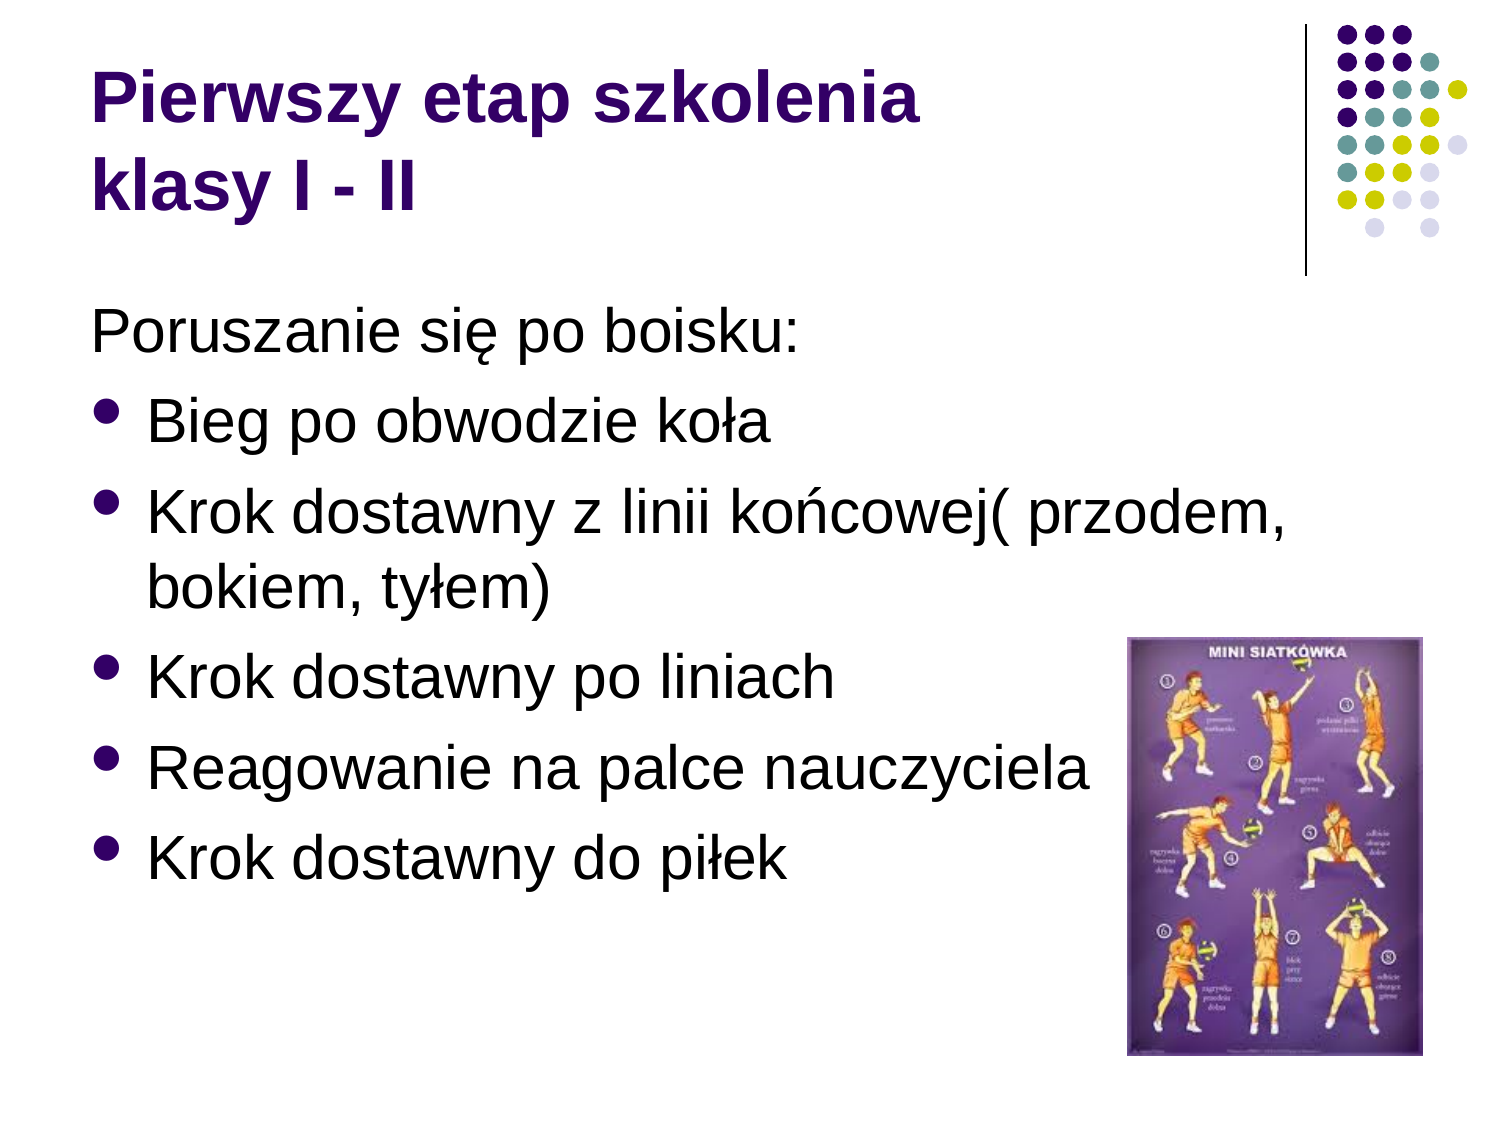

# Pierwszy etap szkolenia klasy I - II
Poruszanie się po boisku:
Bieg po obwodzie koła
Krok dostawny z linii końcowej( przodem, bokiem, tyłem)
Krok dostawny po liniach
Reagowanie na palce nauczyciela
Krok dostawny do piłek